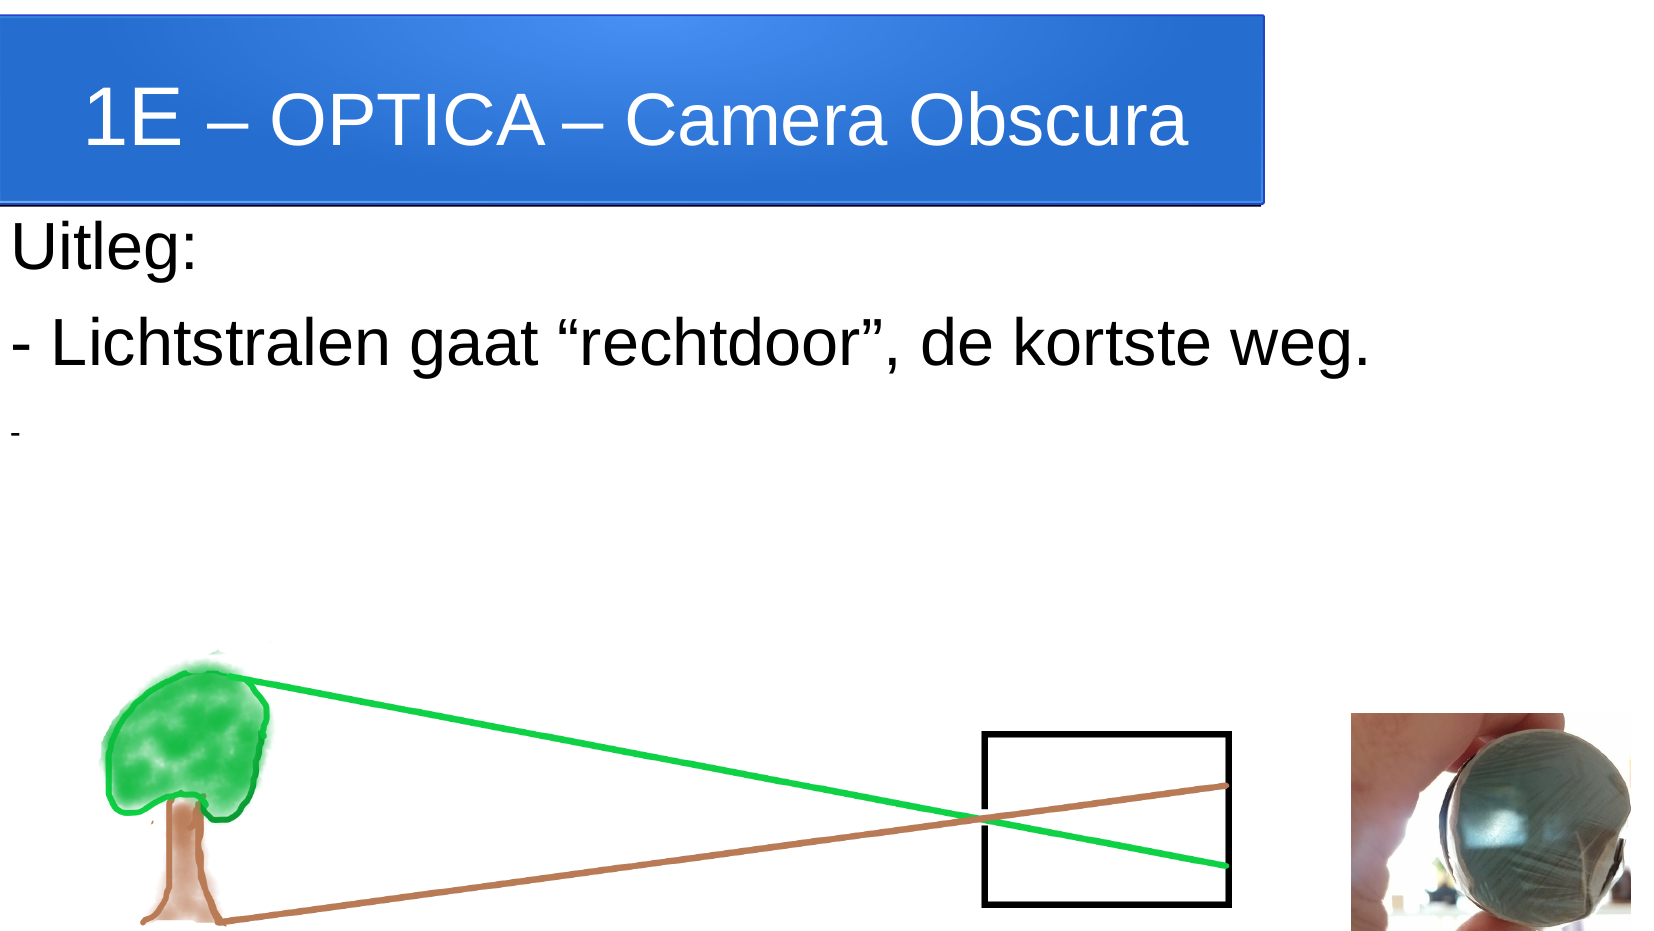

# 1E – OPTICA – Camera Obscura
Uitleg:
- Lichtstralen gaat “rechtdoor”, de kortste weg.